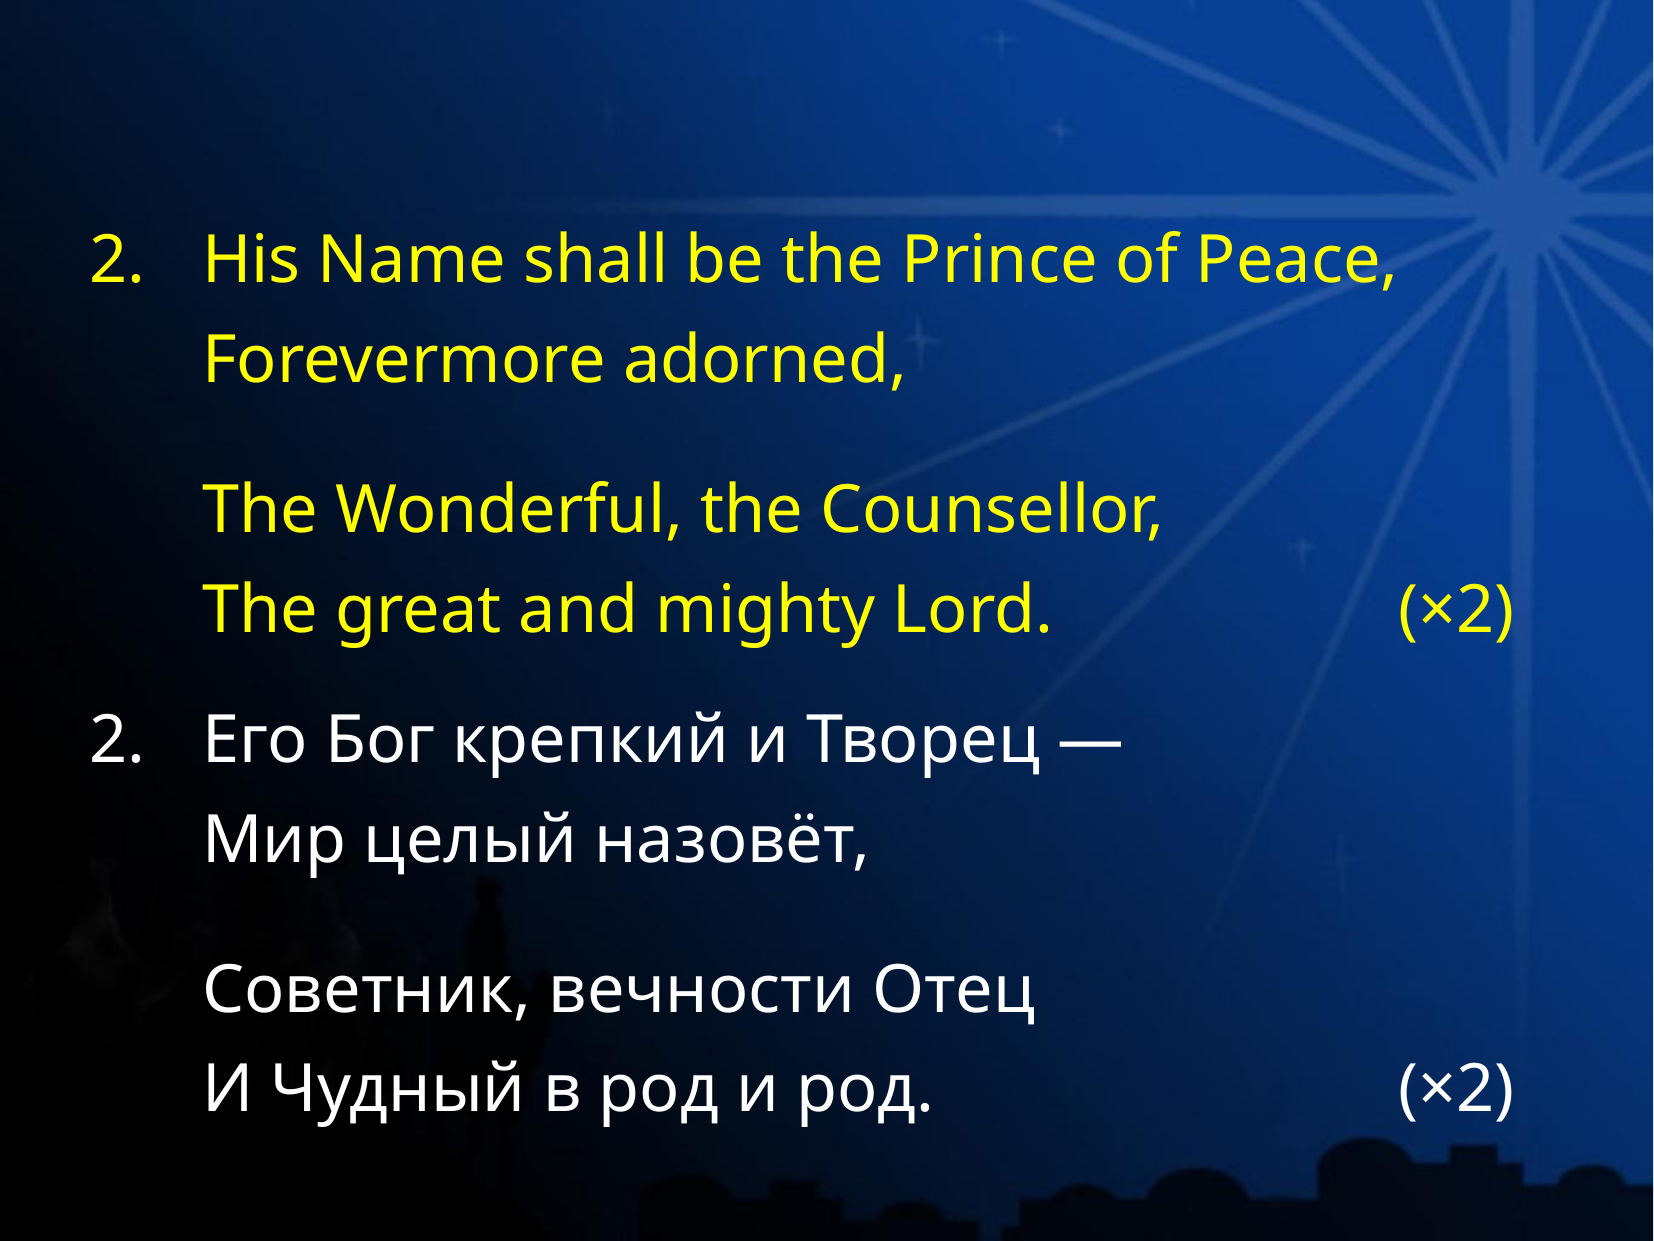

2.	His Name shall be the Prince of Peace,
	Forevermore adorned,
	The Wonderful, the Counsellor,
	The great and mighty Lord.	(×2)
2.	Его Бог крепкий и Творец —
	Мир целый назовёт,
	Советник, вечности Отец
	И Чудный в род и род.	(×2)